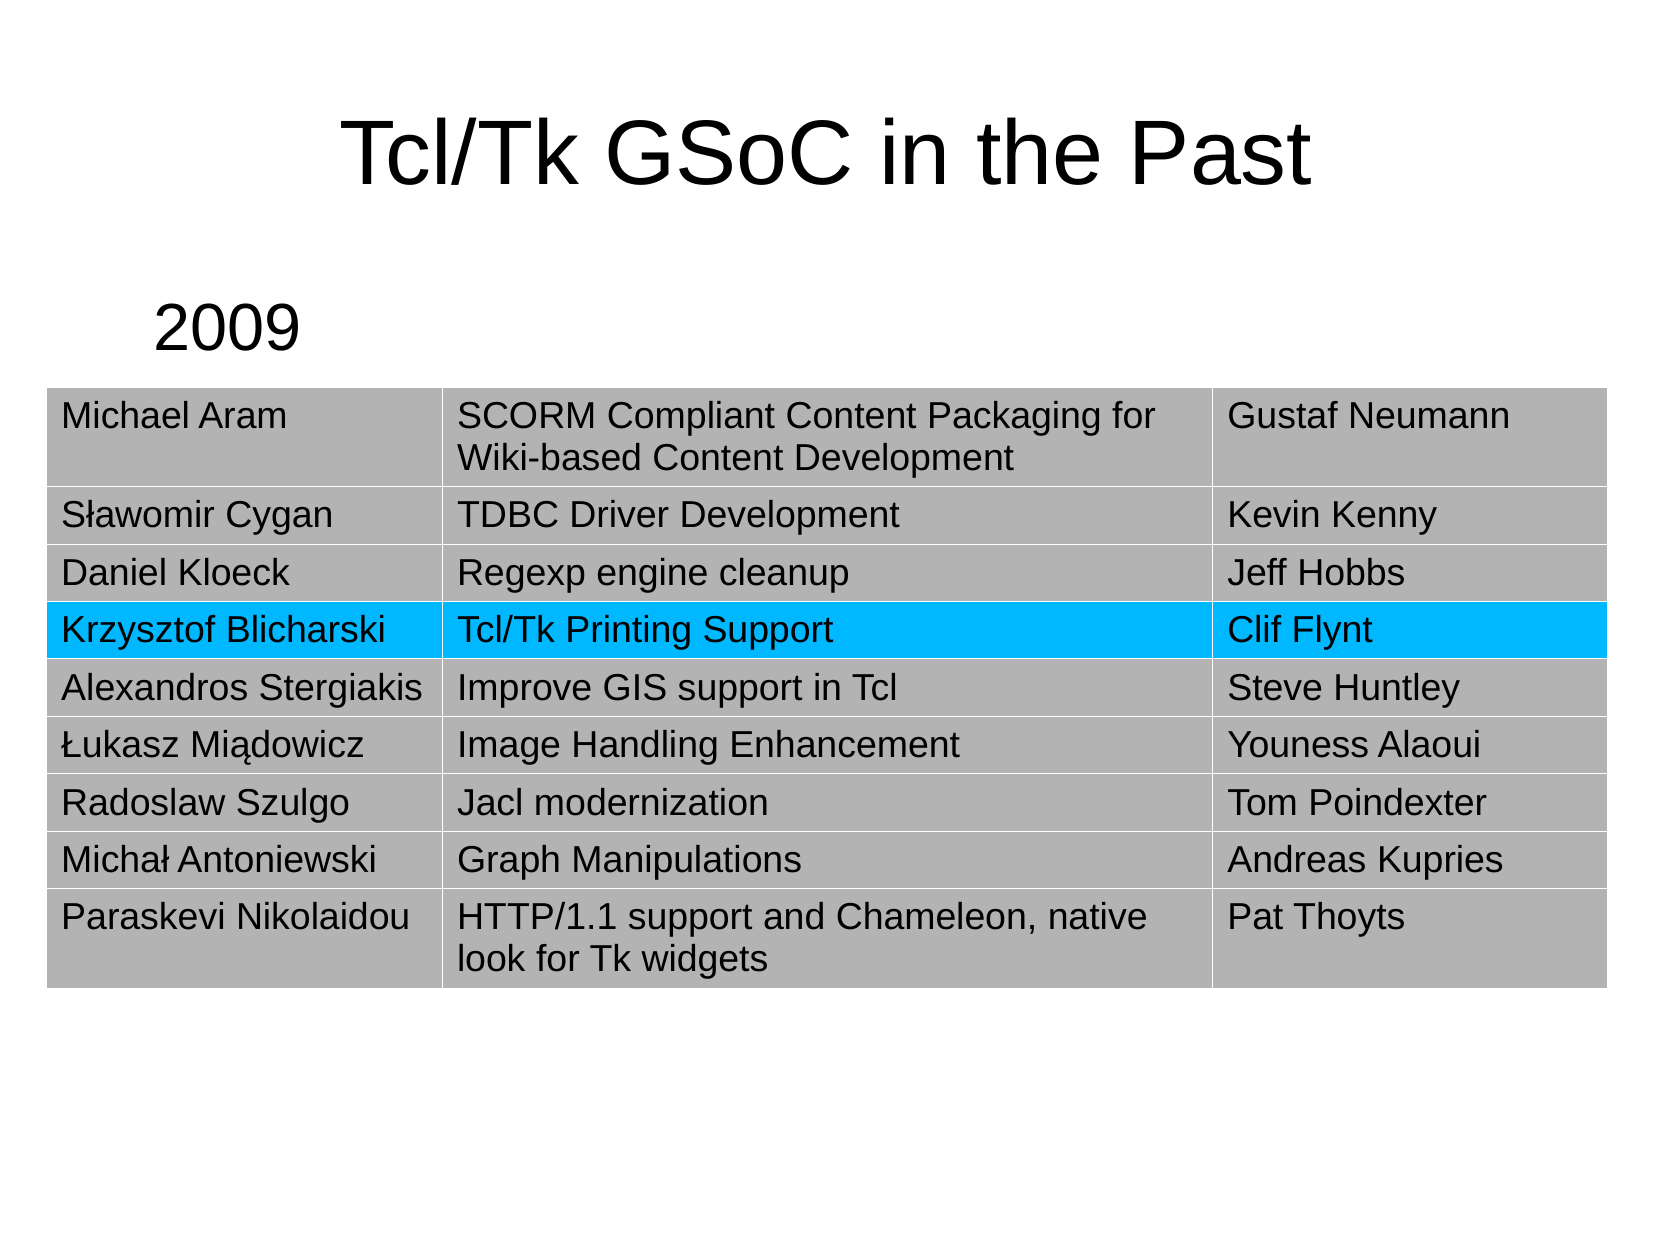

# Tcl/Tk GSoC in the Past
2009
| Michael Aram | SCORM Compliant Content Packaging for Wiki-based Content Development | Gustaf Neumann |
| --- | --- | --- |
| Sławomir Cygan | TDBC Driver Development | Kevin Kenny |
| Daniel Kloeck | Regexp engine cleanup | Jeff Hobbs |
| Krzysztof Blicharski | Tcl/Tk Printing Support | Clif Flynt |
| Alexandros Stergiakis | Improve GIS support in Tcl | Steve Huntley |
| Łukasz Miądowicz | Image Handling Enhancement | Youness Alaoui |
| Radoslaw Szulgo | Jacl modernization | Tom Poindexter |
| Michał Antoniewski | Graph Manipulations | Andreas Kupries |
| Paraskevi Nikolaidou | HTTP/1.1 support and Chameleon, native look for Tk widgets | Pat Thoyts |